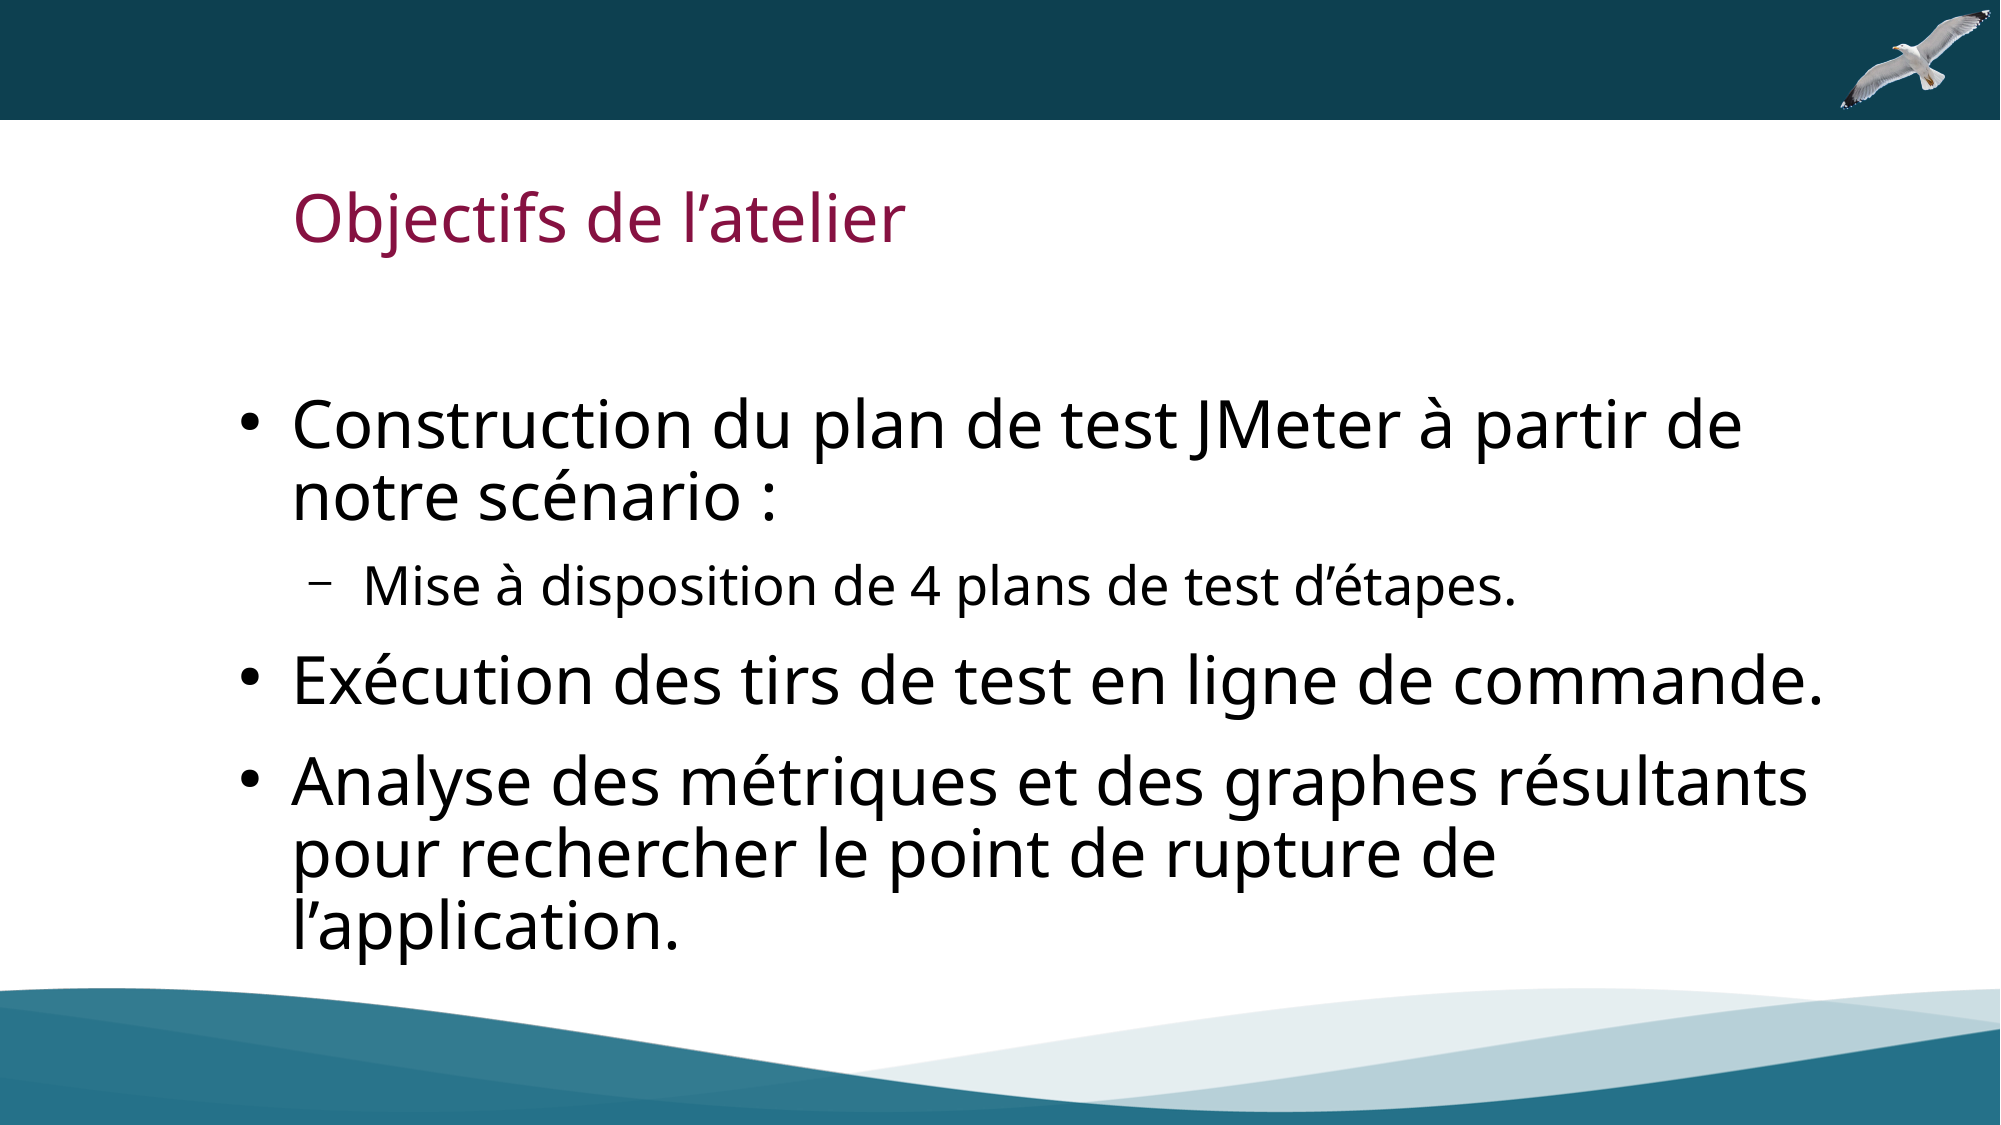

Objectifs de l’atelier
# Construction du plan de test JMeter à partir de notre scénario :
Mise à disposition de 4 plans de test d’étapes.
Exécution des tirs de test en ligne de commande.
Analyse des métriques et des graphes résultants pour rechercher le point de rupture de l’application.